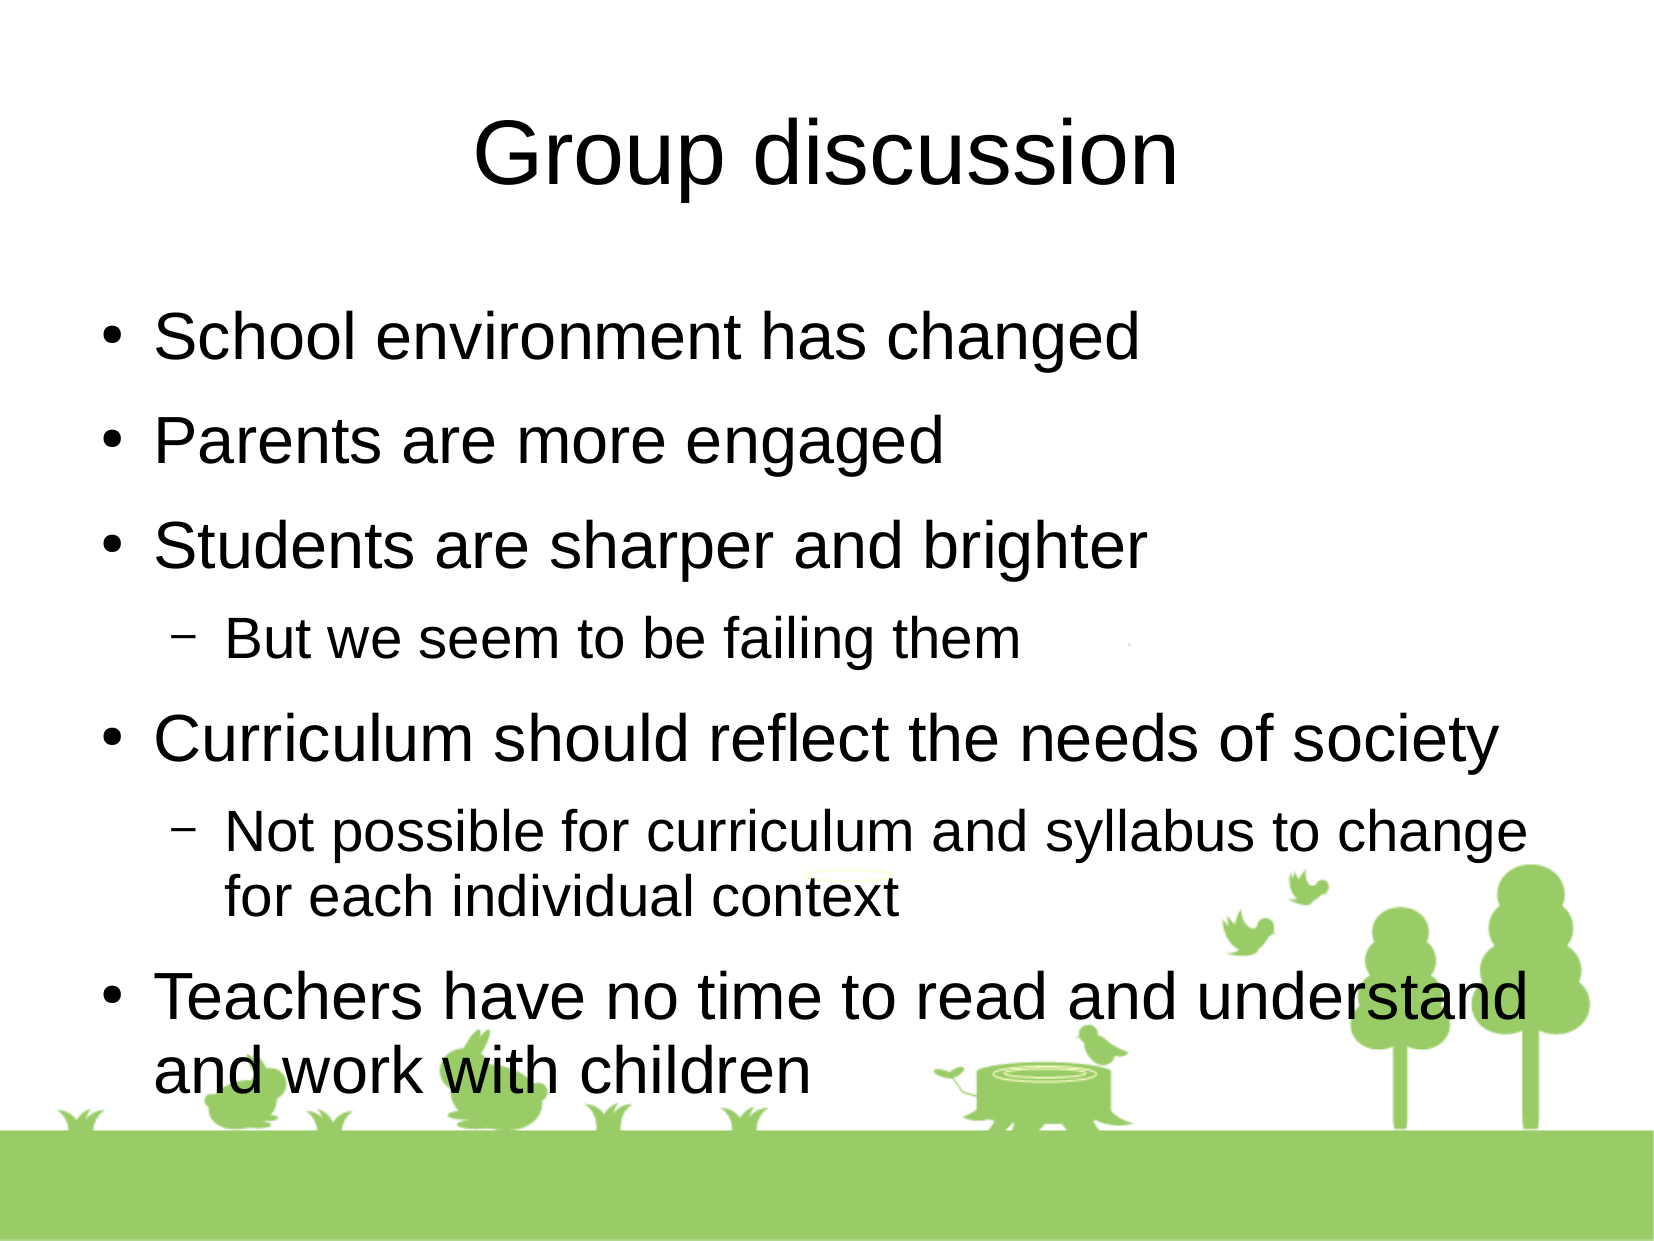

# Group discussion
School environment has changed
Parents are more engaged
Students are sharper and brighter
But we seem to be failing them
Curriculum should reflect the needs of society
Not possible for curriculum and syllabus to change for each individual context
Teachers have no time to read and understand and work with children